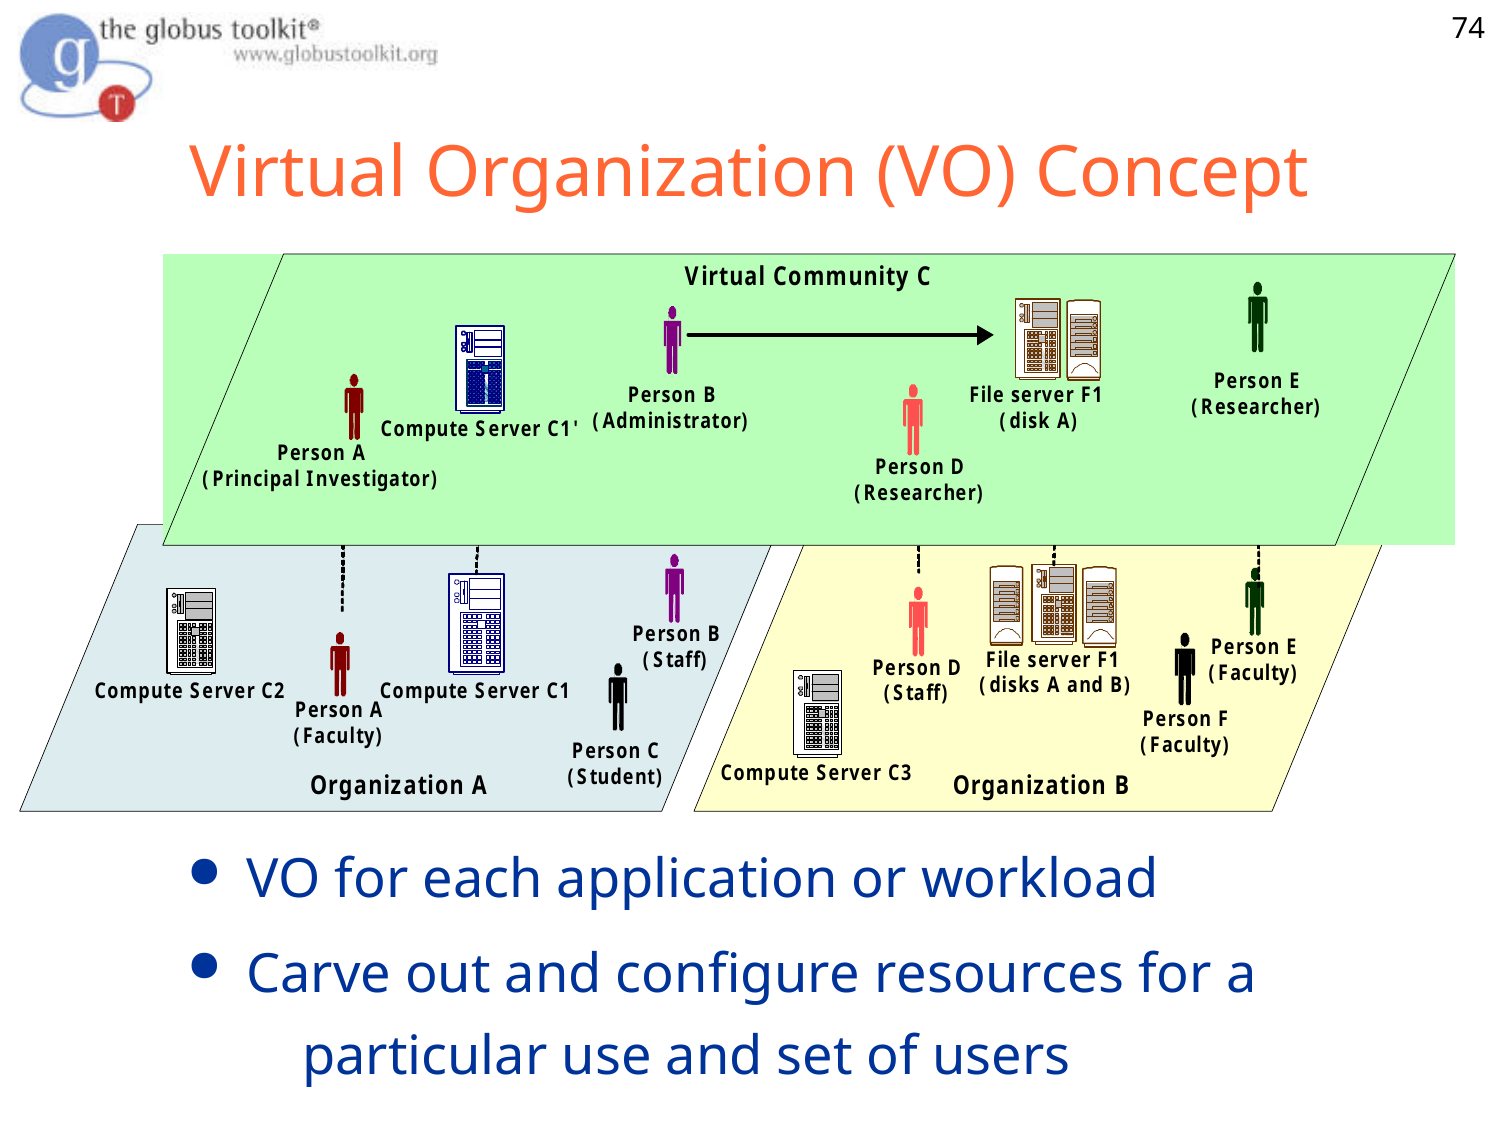

74
# Virtual Organization (VO) Concept
VO for each application or workload
Carve out and configure resources for a particular use and set of users